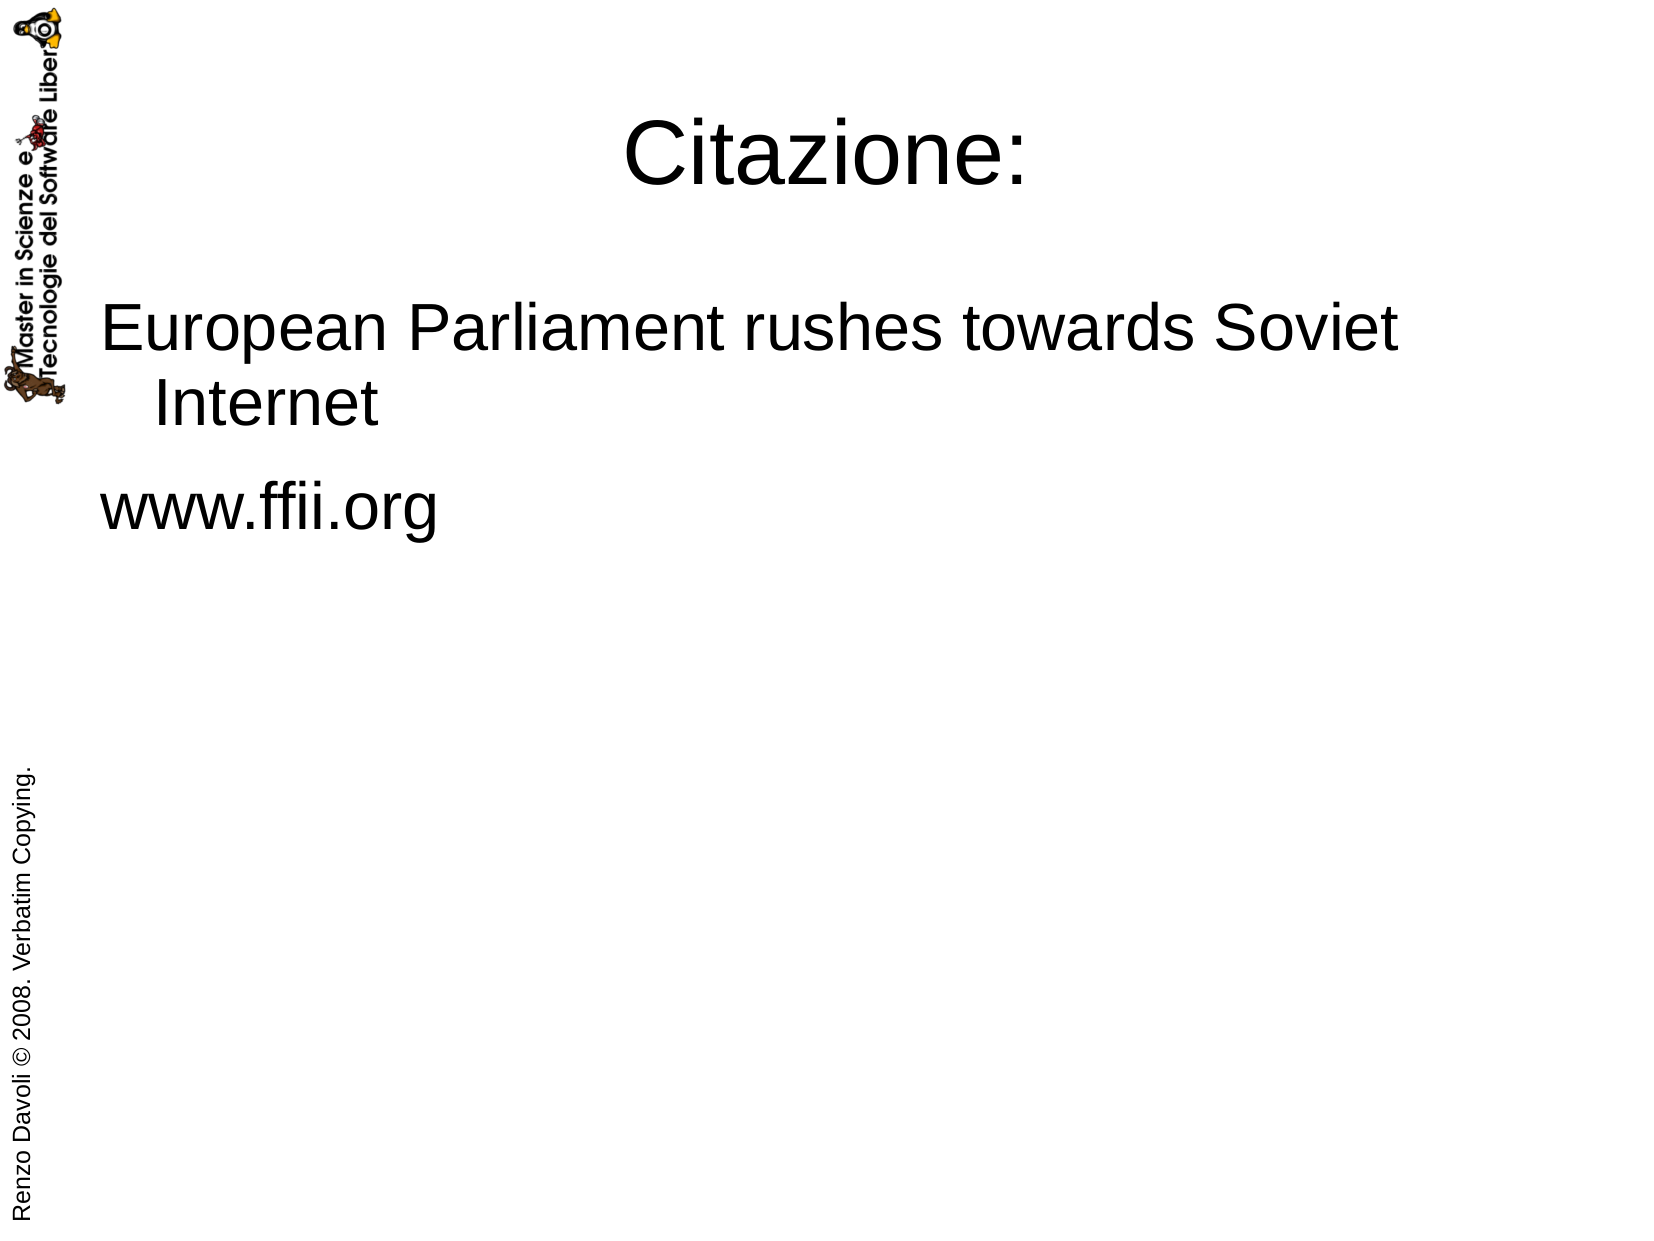

# Citazione:
European Parliament rushes towards Soviet Internet
www.ffii.org